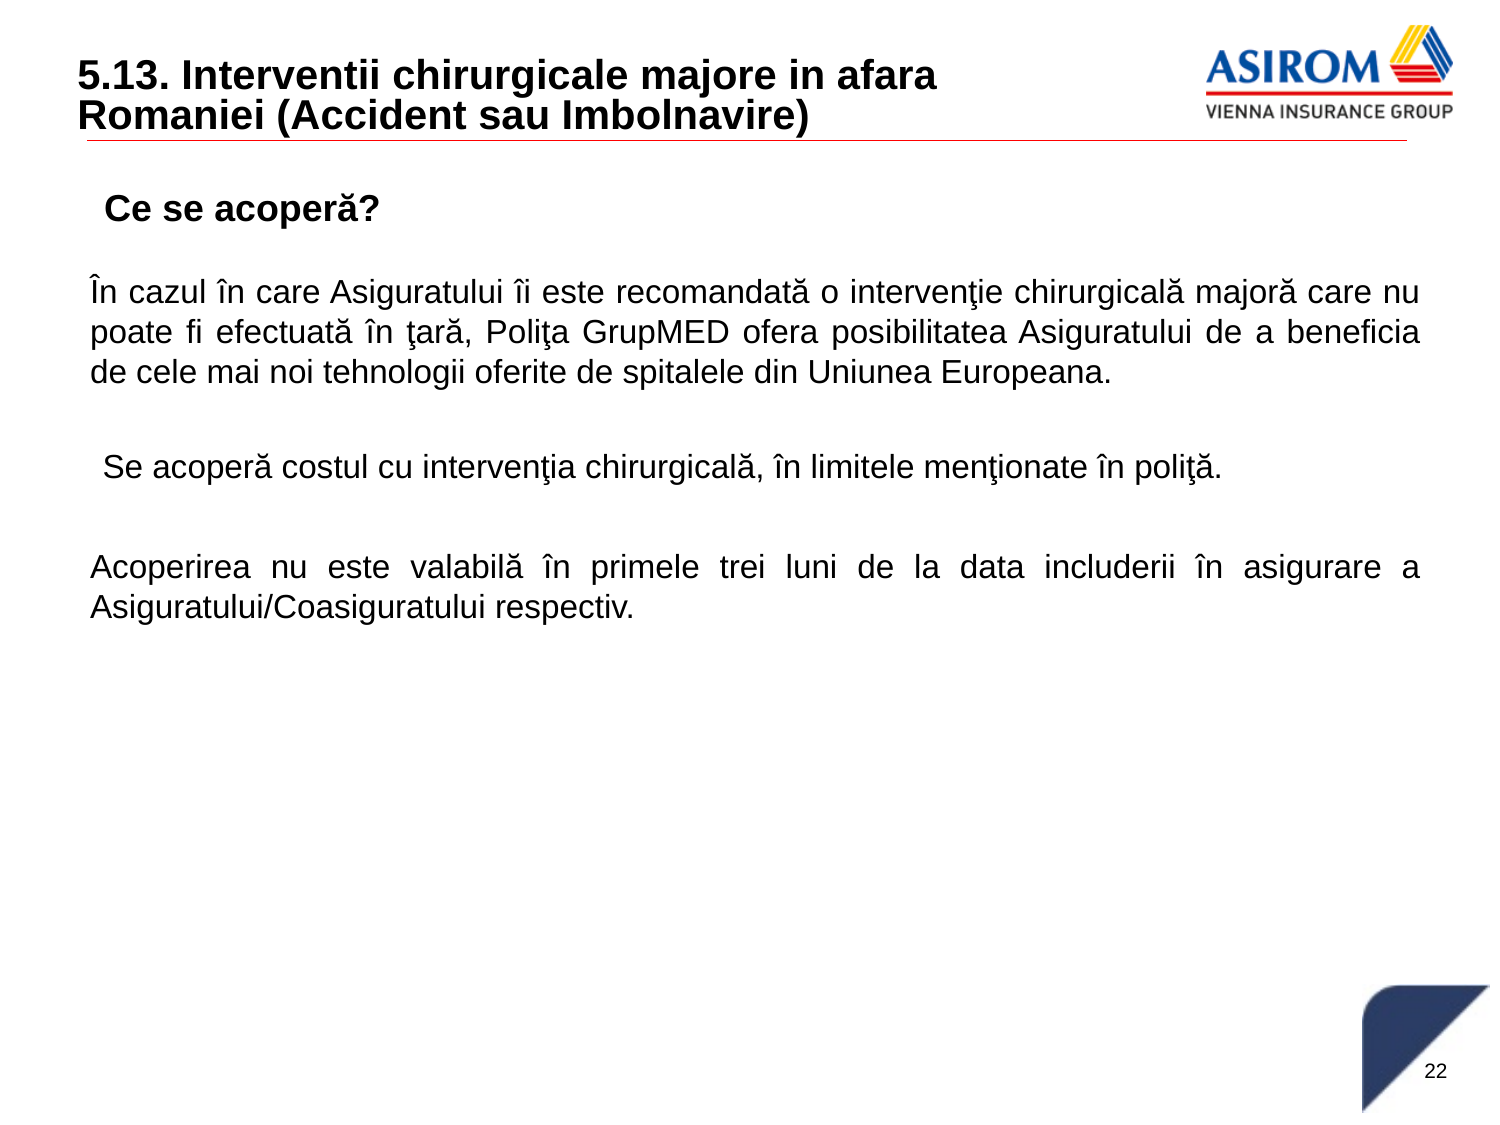

5.13. Interventii chirurgicale majore in afara Romaniei (Accident sau Imbolnavire)
Ce se acoperă?
În cazul în care Asiguratului îi este recomandată o intervenţie chirurgicală majoră care nu poate fi efectuată în ţară, Poliţa GrupMED ofera posibilitatea Asiguratului de a beneficia de cele mai noi tehnologii oferite de spitalele din Uniunea Europeana.
Se acoperă costul cu intervenţia chirurgicală, în limitele menţionate în poliţă.
Acoperirea nu este valabilă în primele trei luni de la data includerii în asigurare a Asiguratului/Coasiguratului respectiv.